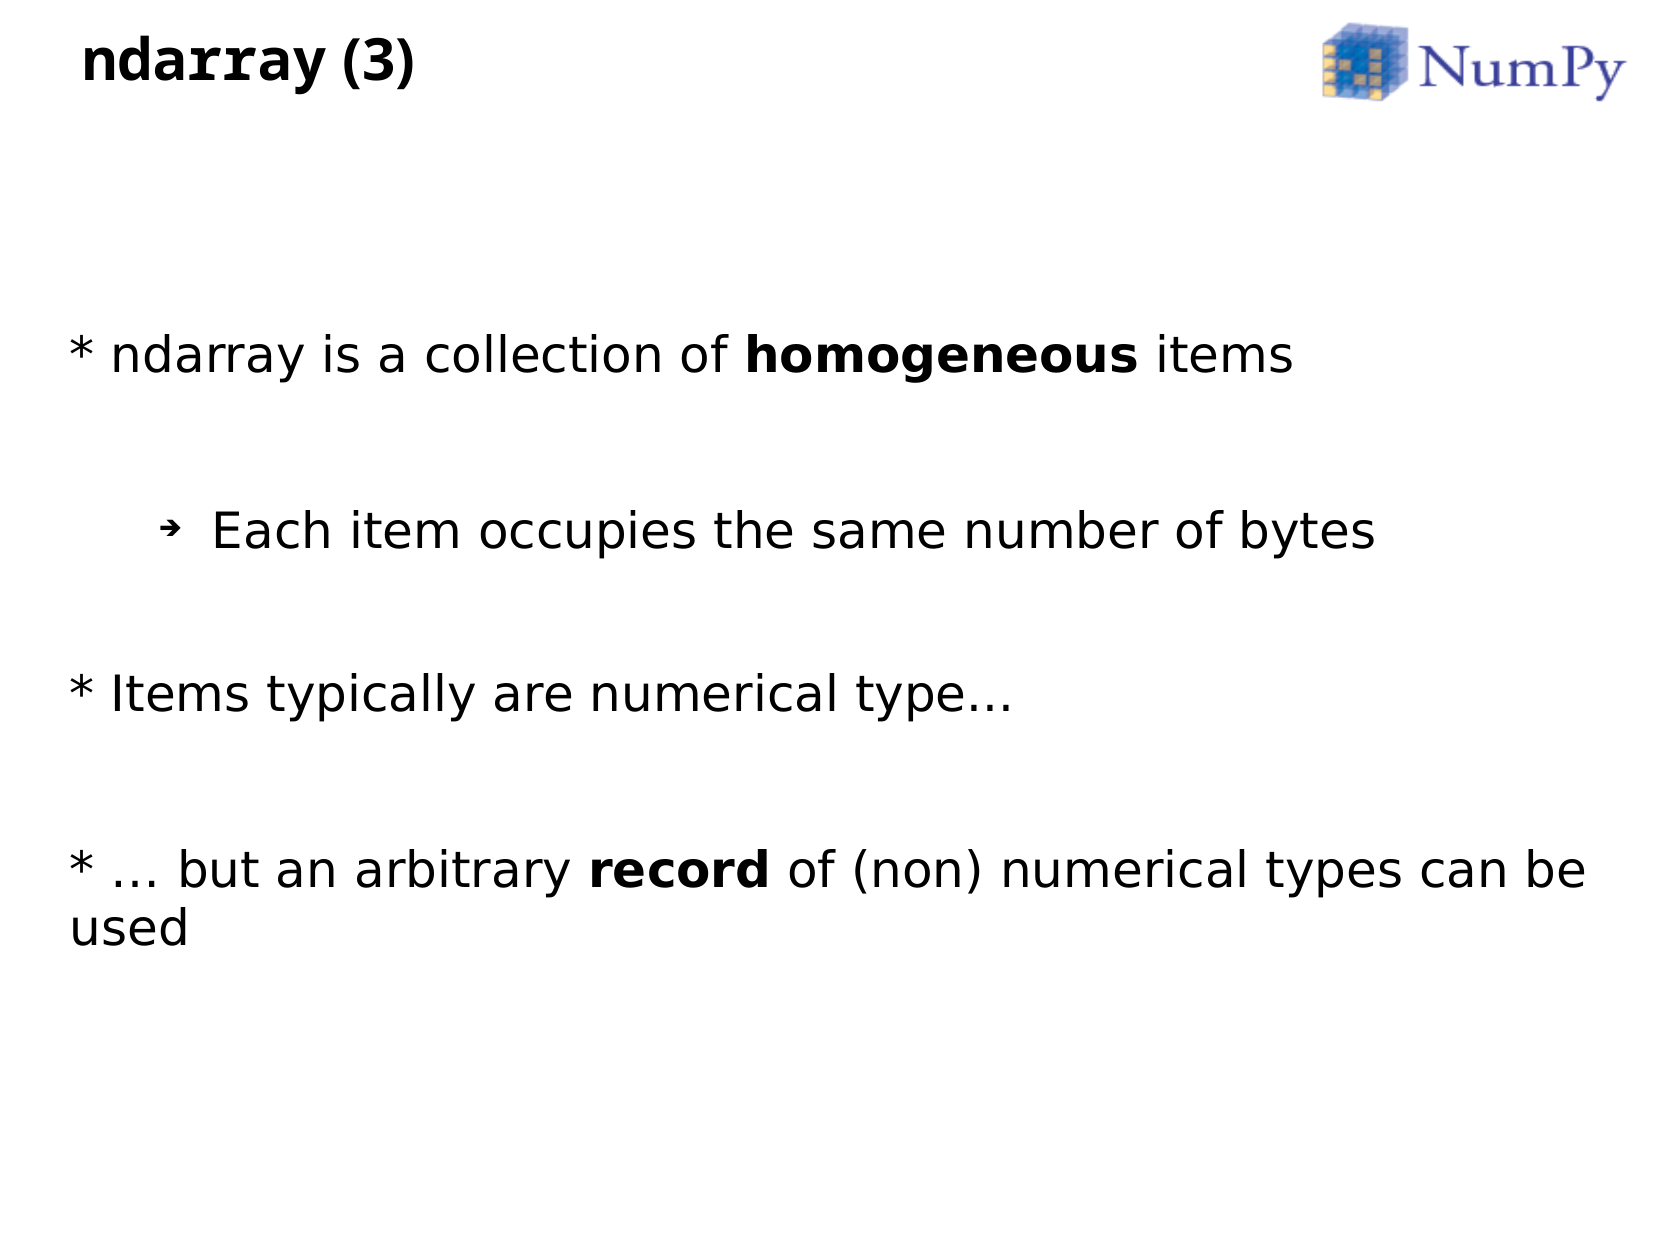

# ndarray (3)
* ndarray is a collection of homogeneous items
Each item occupies the same number of bytes
* Items typically are numerical type...
* … but an arbitrary record of (non) numerical types can be used